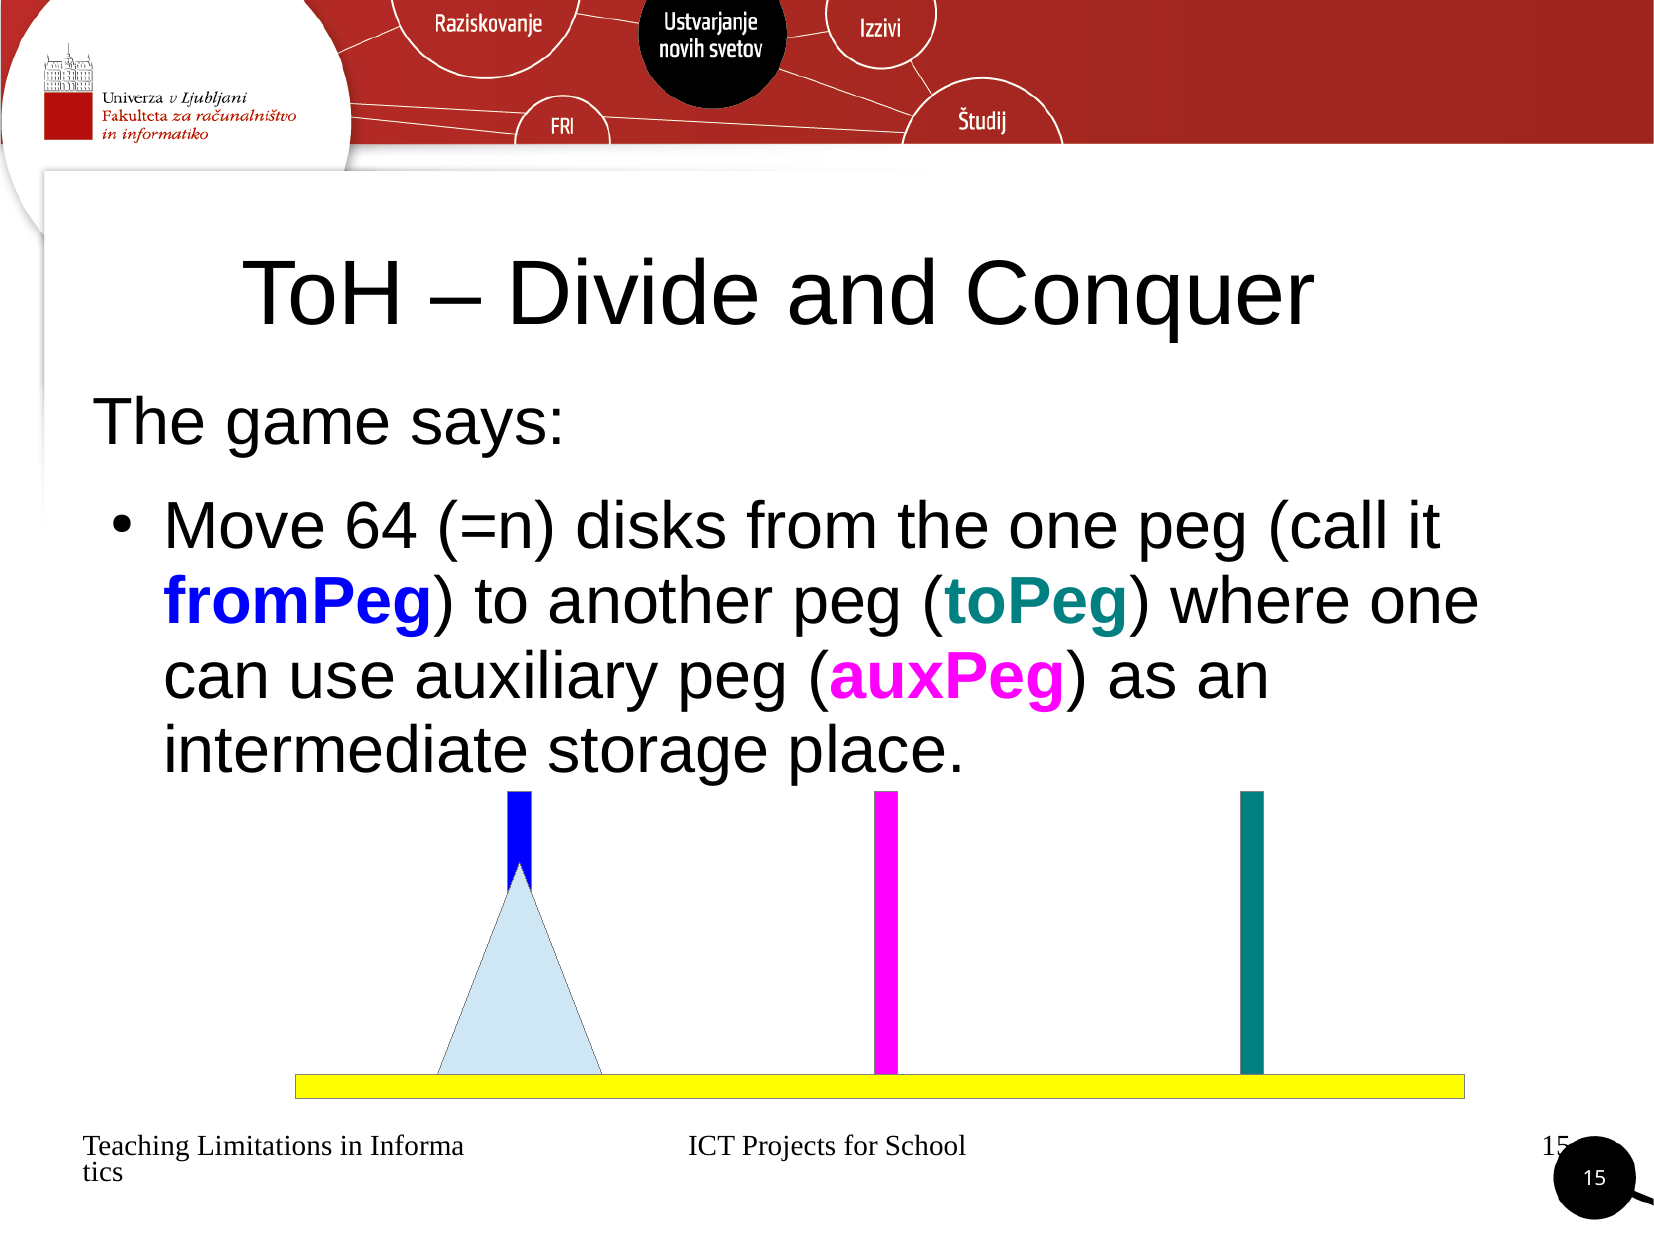

# ToH – Divide and Conquer
The game says:
Move 64 (=n) disks from the one peg (call it fromPeg) to another peg (toPeg) where one can use auxiliary peg (auxPeg) as an intermediate storage place.
Teaching Limitations in Informatics
ICT Projects for School
15